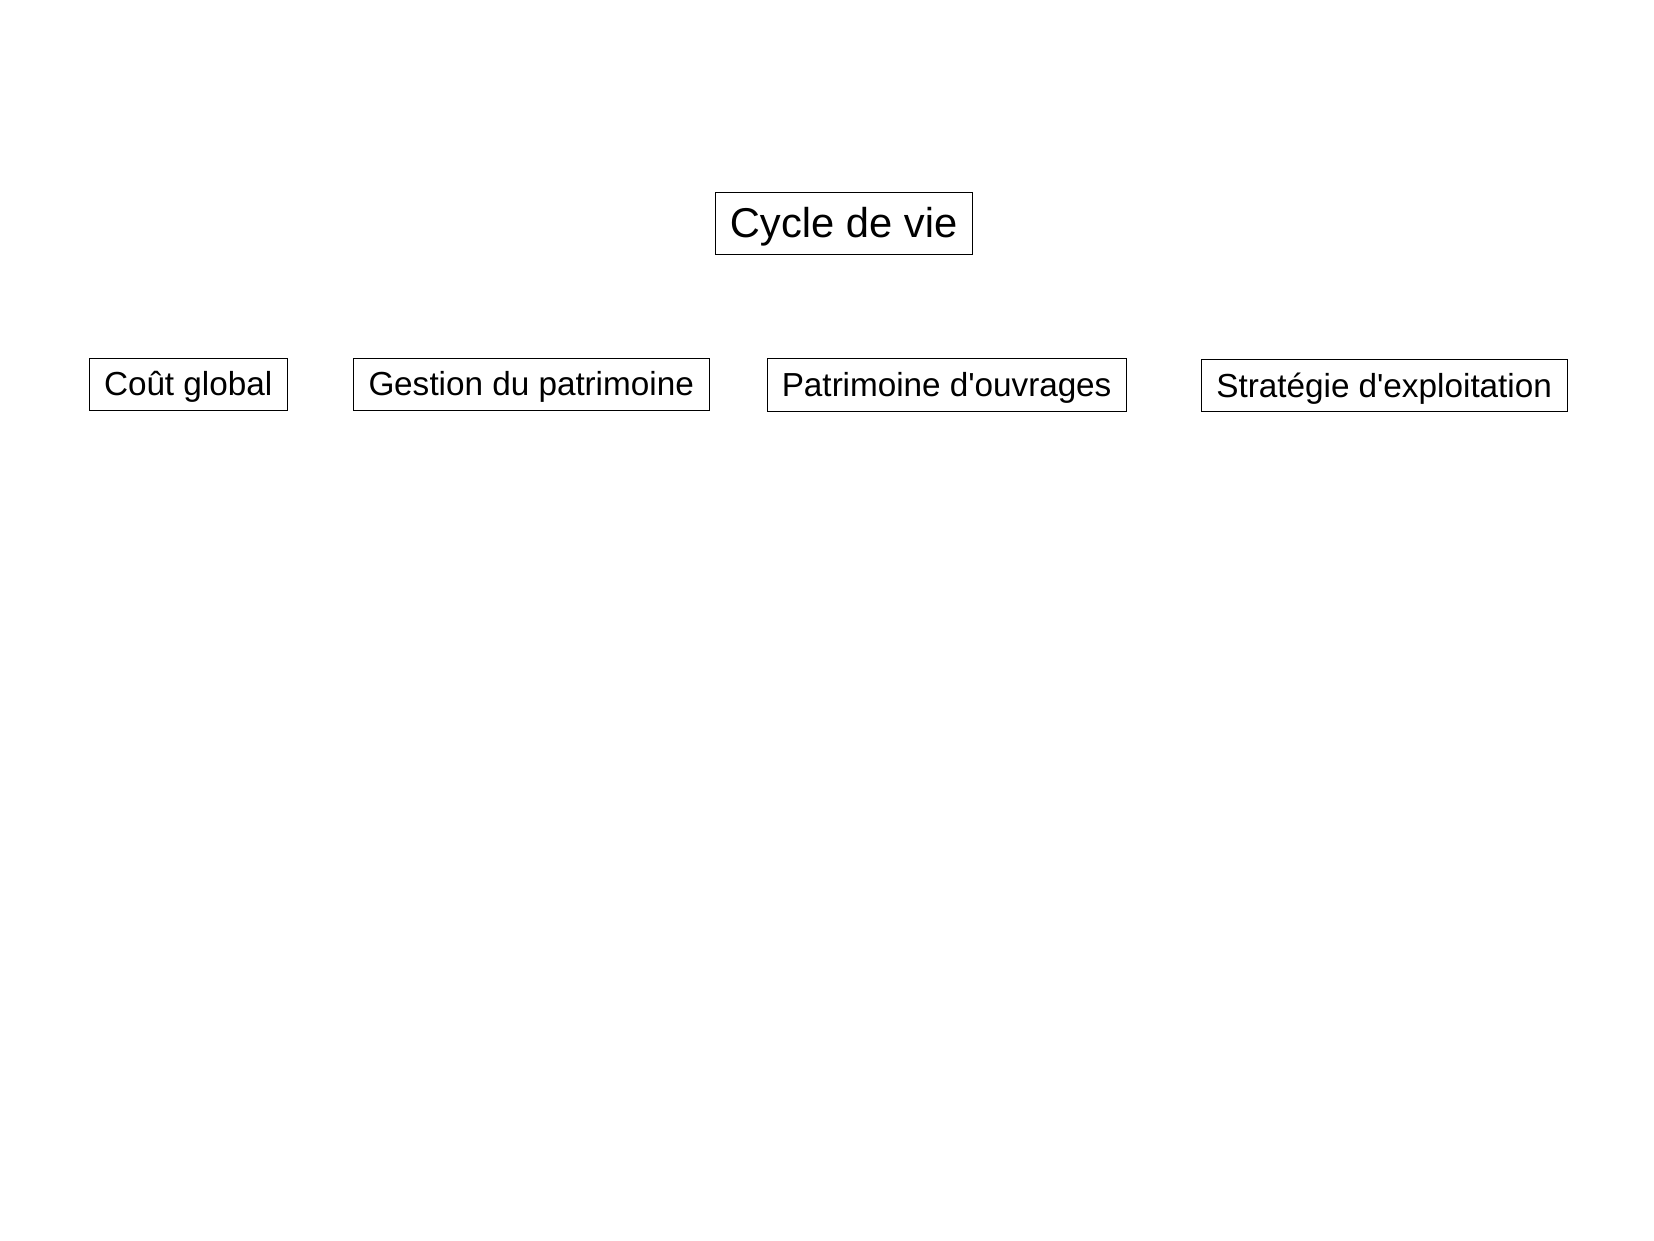

Cycle de vie
Coût global
Gestion du patrimoine
Patrimoine d'ouvrages
Stratégie d'exploitation